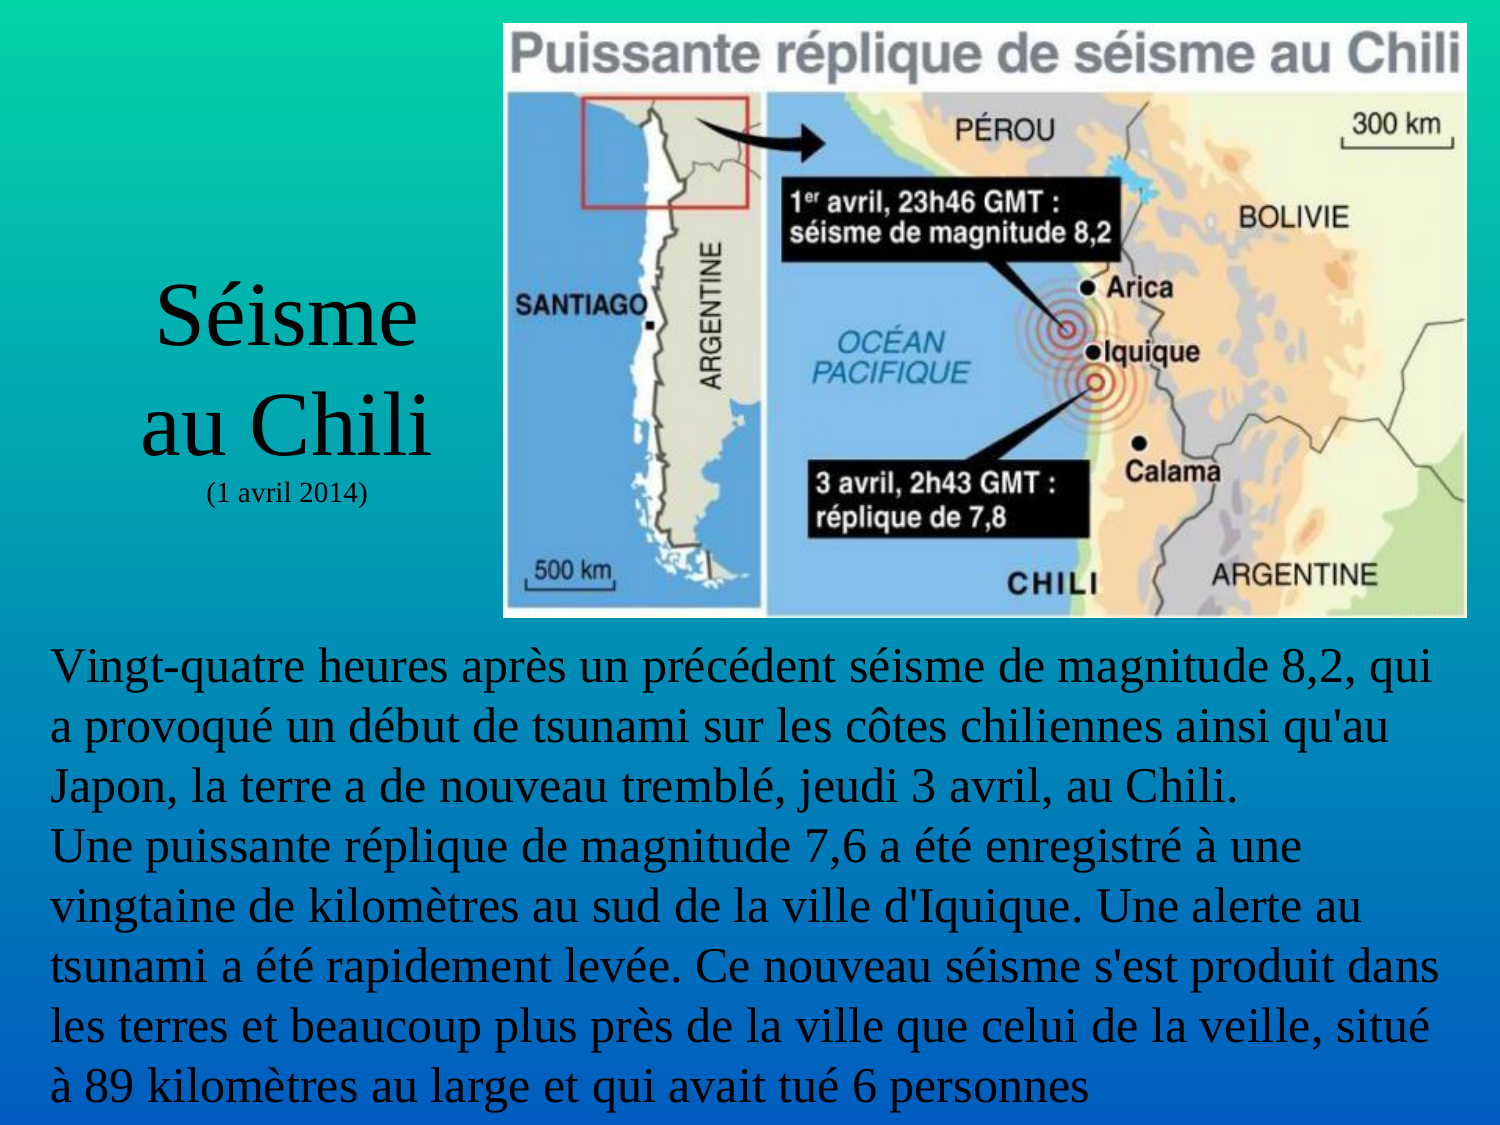

Séisme au Chili (1 avril 2014)
Vingt-quatre heures après un précédent séisme de magnitude 8,2, qui a provoqué un début de tsunami sur les côtes chiliennes ainsi qu'au Japon, la terre a de nouveau tremblé, jeudi 3 avril, au Chili.
Une puissante réplique de magnitude 7,6 a été enregistré à une vingtaine de kilomètres au sud de la ville d'Iquique. Une alerte au tsunami a été rapidement levée. Ce nouveau séisme s'est produit dans les terres et beaucoup plus près de la ville que celui de la veille, situé à 89 kilomètres au large et qui avait tué 6 personnes